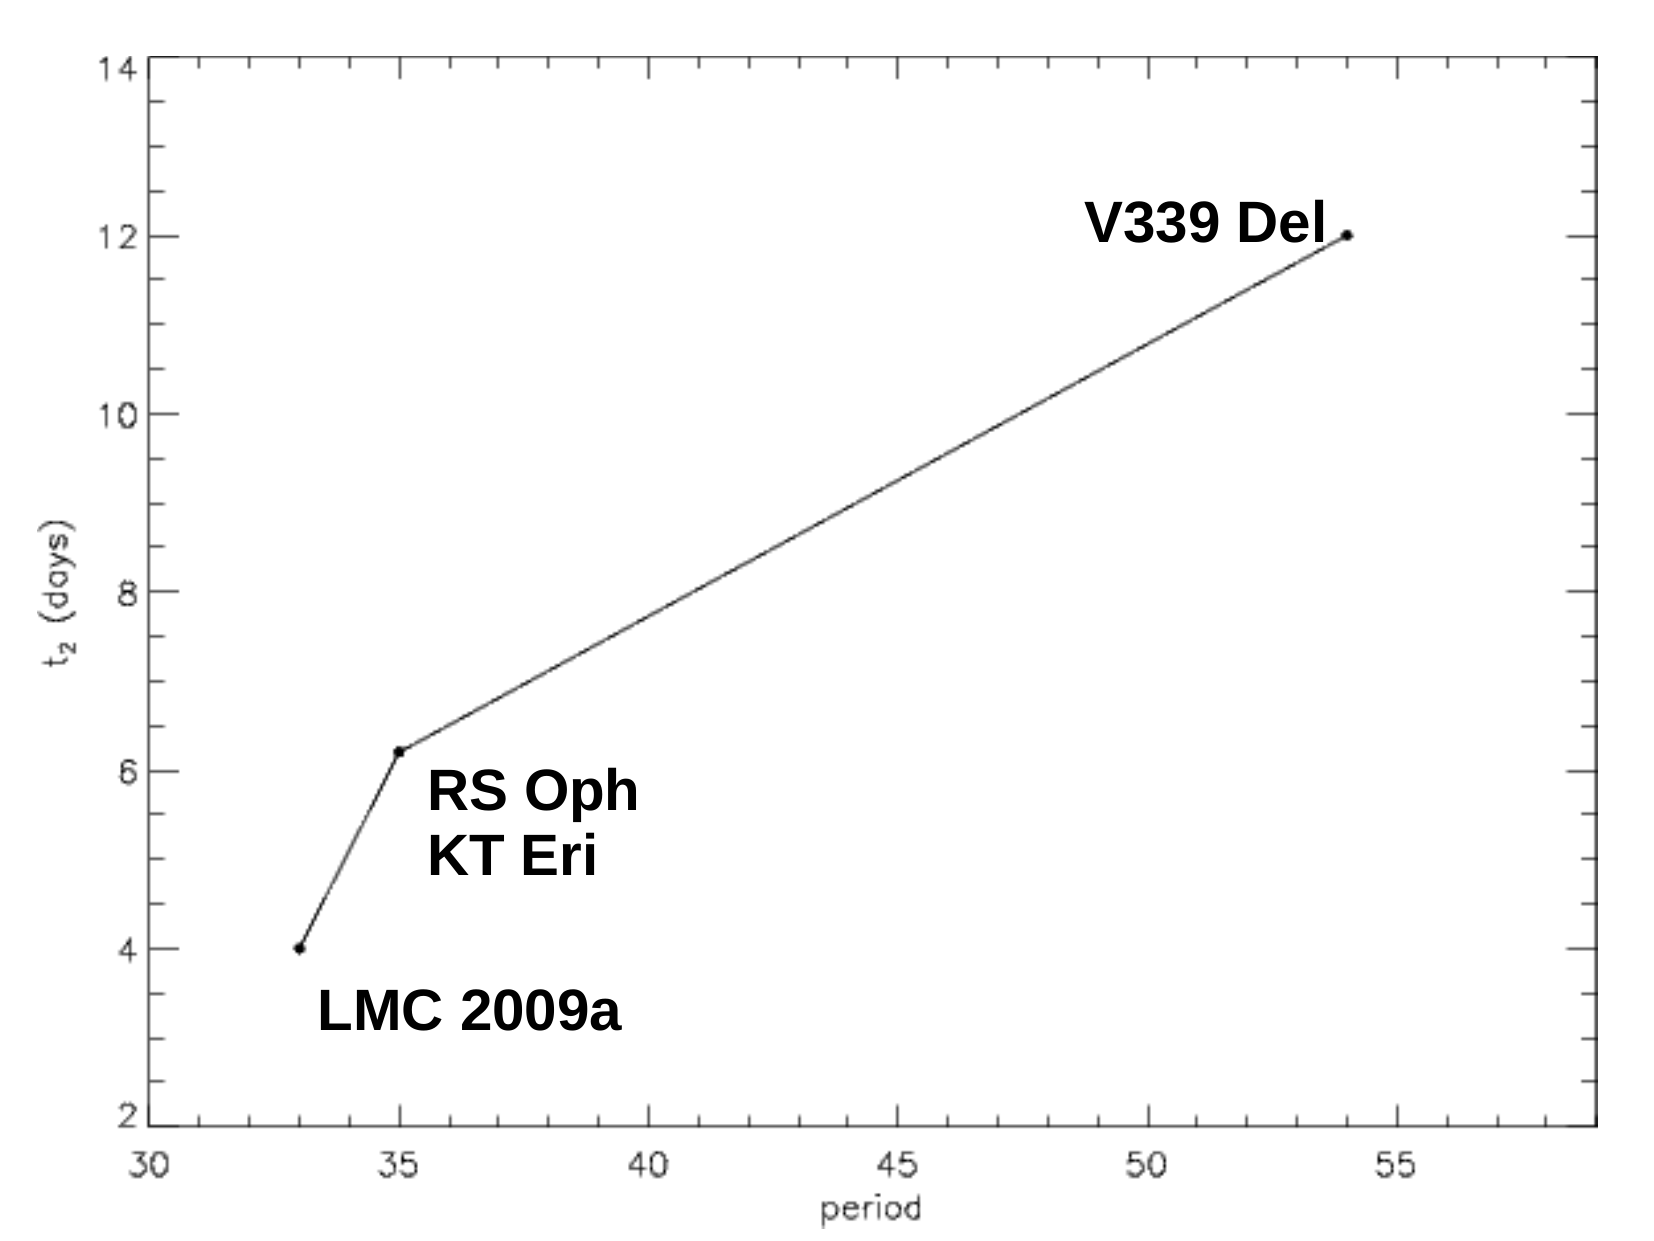

V339 Del
RS Oph
KT Eri
LMC 2009a